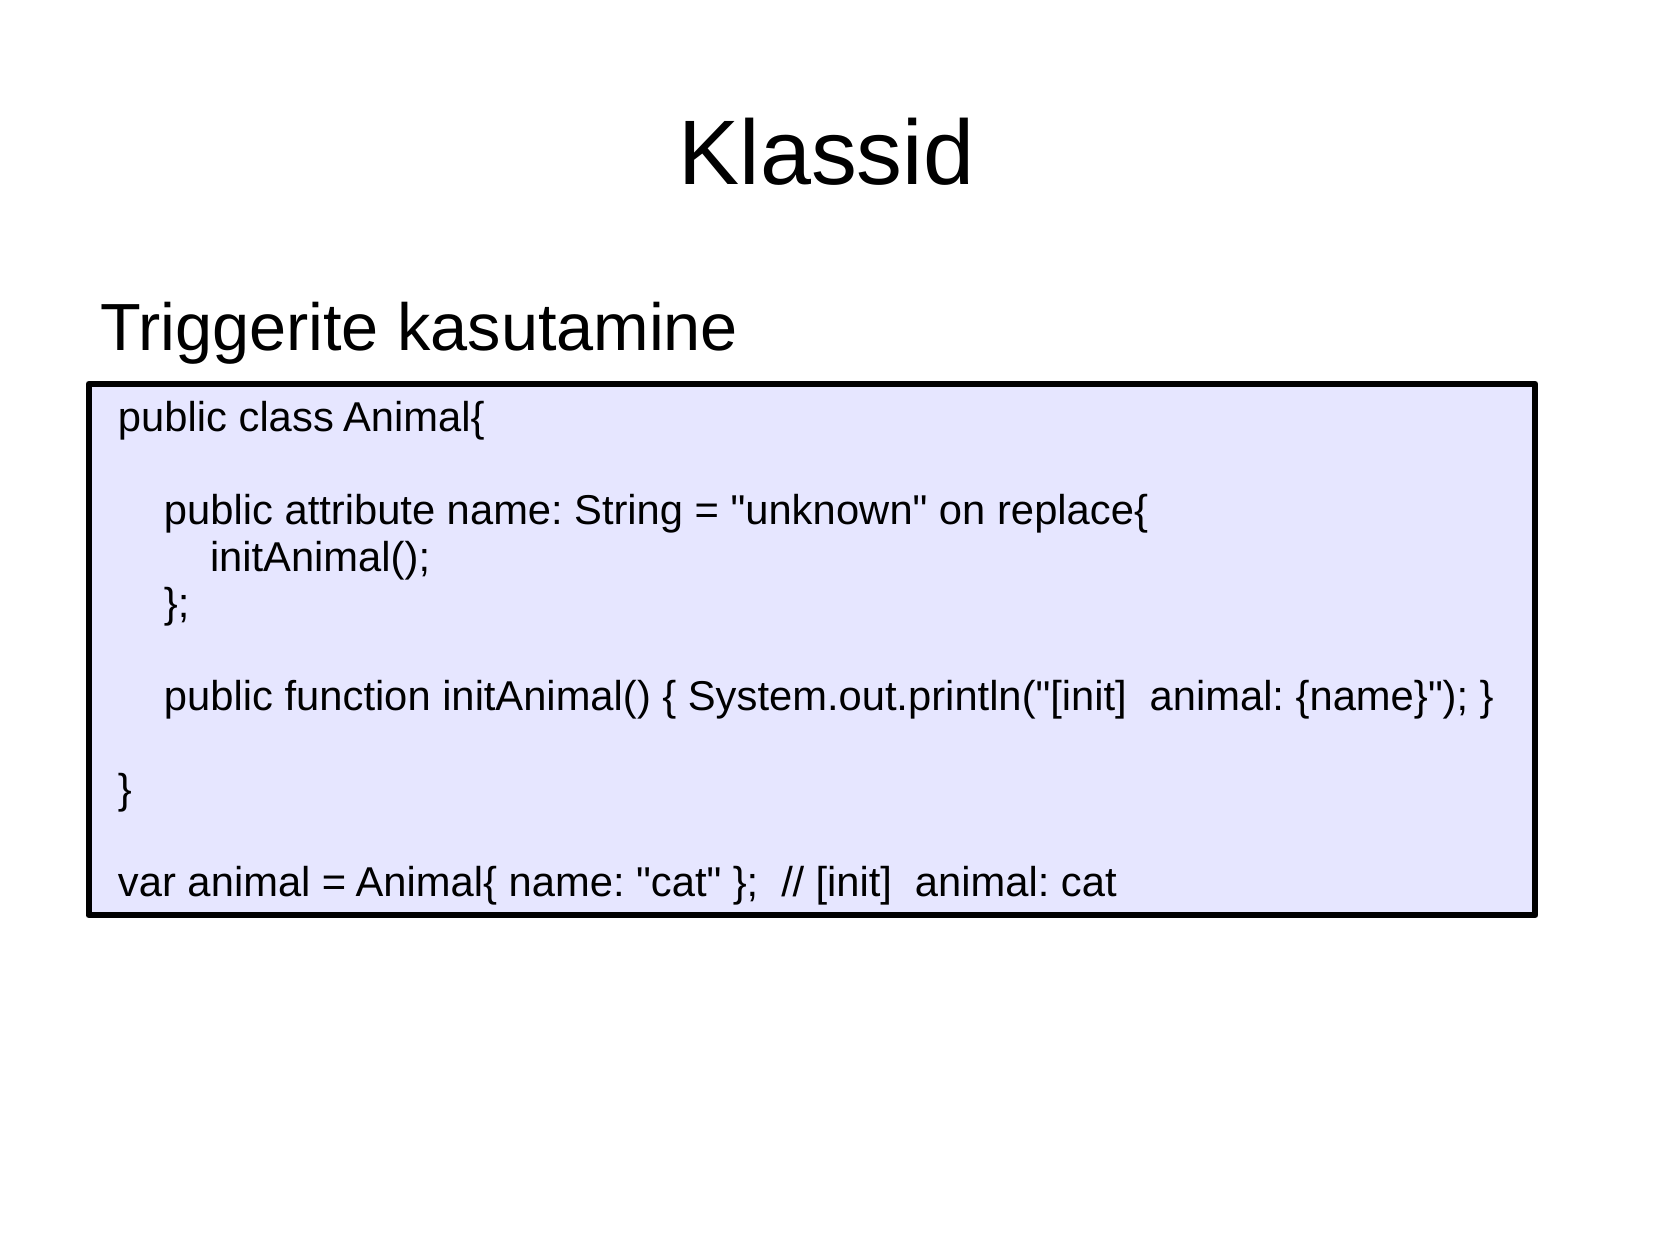

# Klassid
Triggerite kasutamine
public class Animal{
 public attribute name: String = "unknown" on replace{
 initAnimal();
 };
 public function initAnimal() { System.out.println("[init] animal: {name}"); }
}
var animal = Animal{ name: "cat" }; // [init] animal: cat